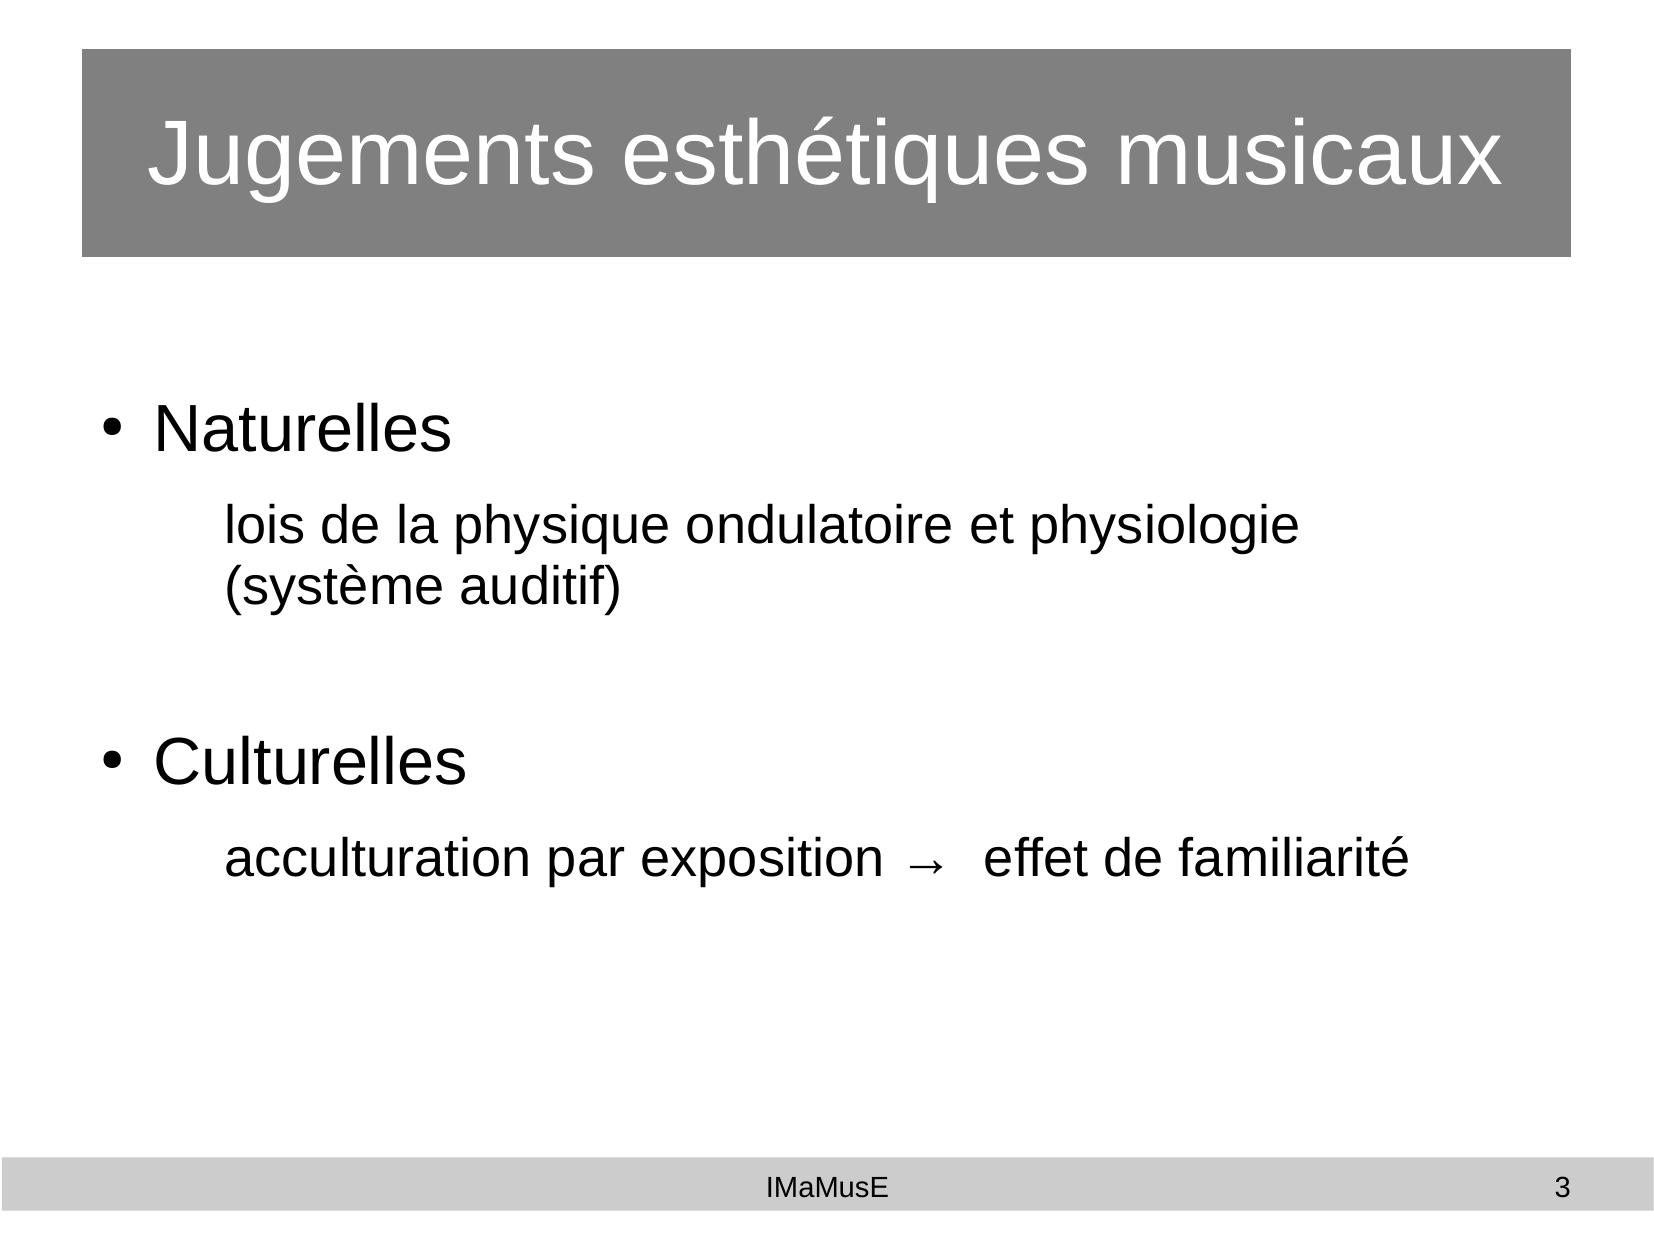

# Jugements esthétiques musicaux
Naturelles
lois de la physique ondulatoire et physiologie (système auditif)
Culturelles
acculturation par exposition → effet de familiarité
Imamuse
3